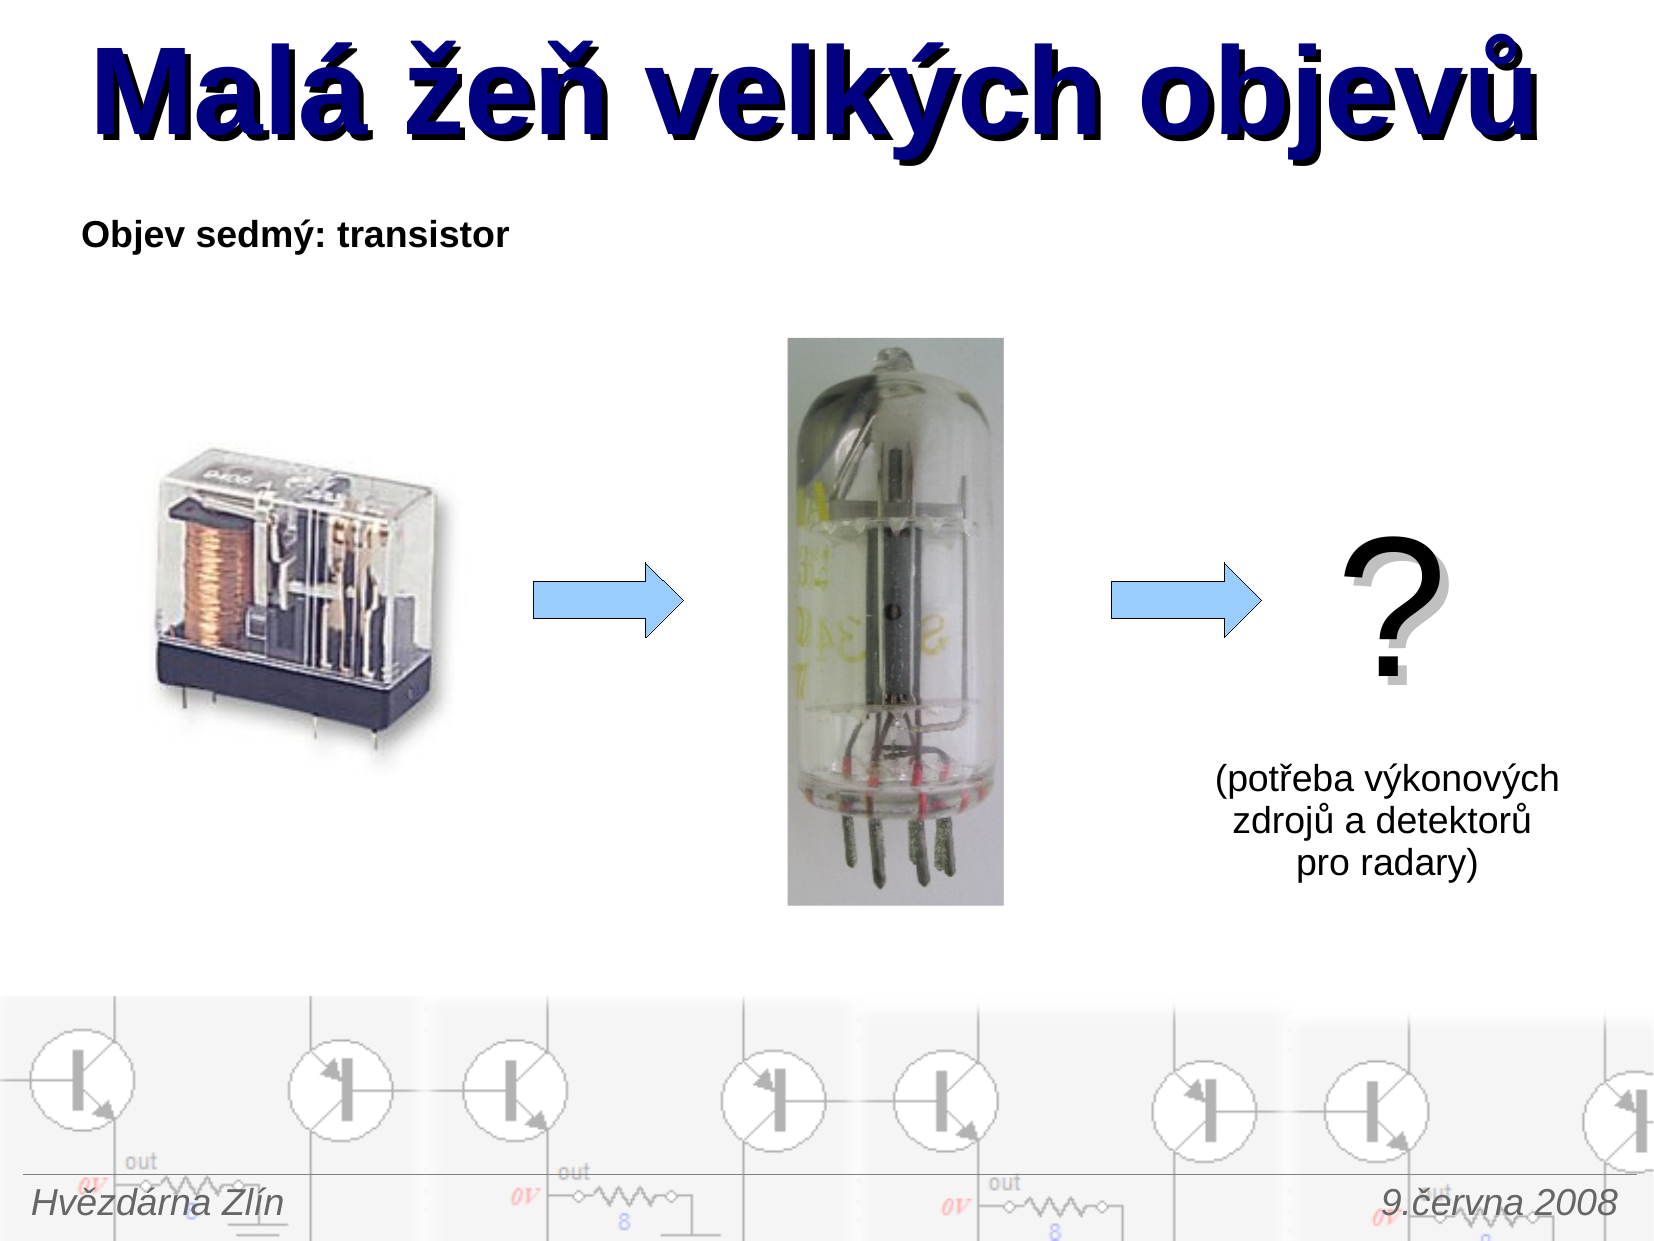

Malá žeň velkých objevů
Objev sedmý: transistor
?
(potřeba výkonových
zdrojů a detektorů
pro radary)
Hvězdárna Zlín															9.června 2008